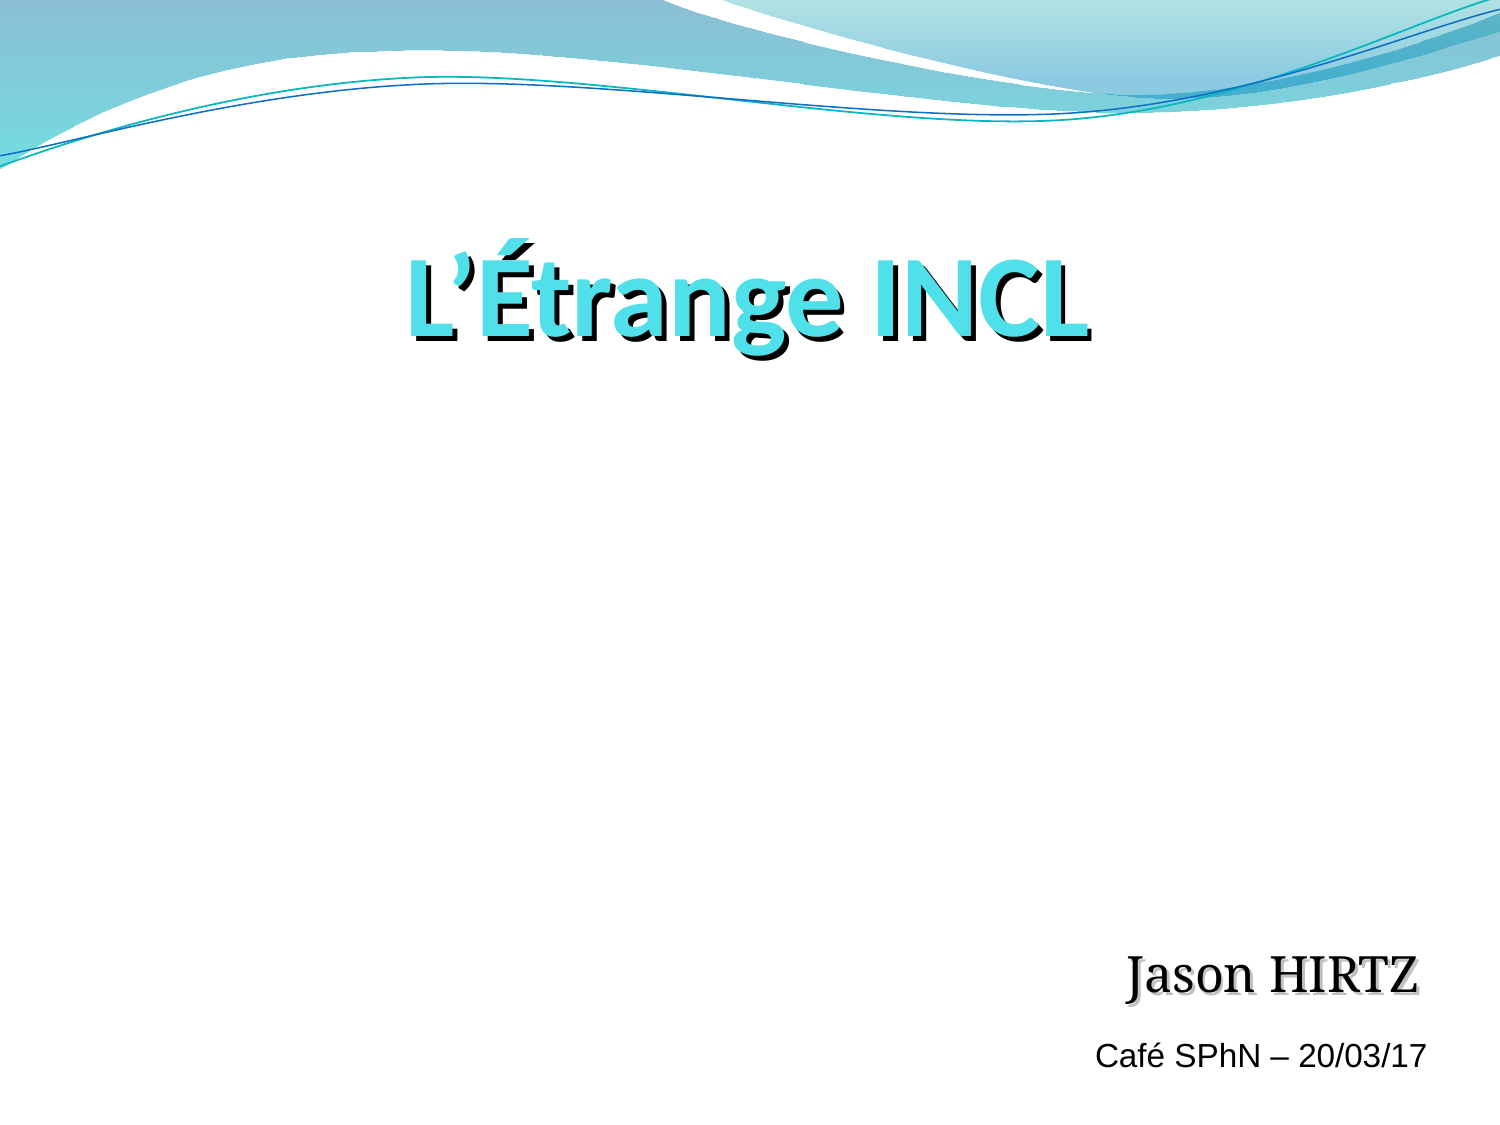

# L’Étrange INCL
Jason HIRTZ
Café SPhN – 20/03/17